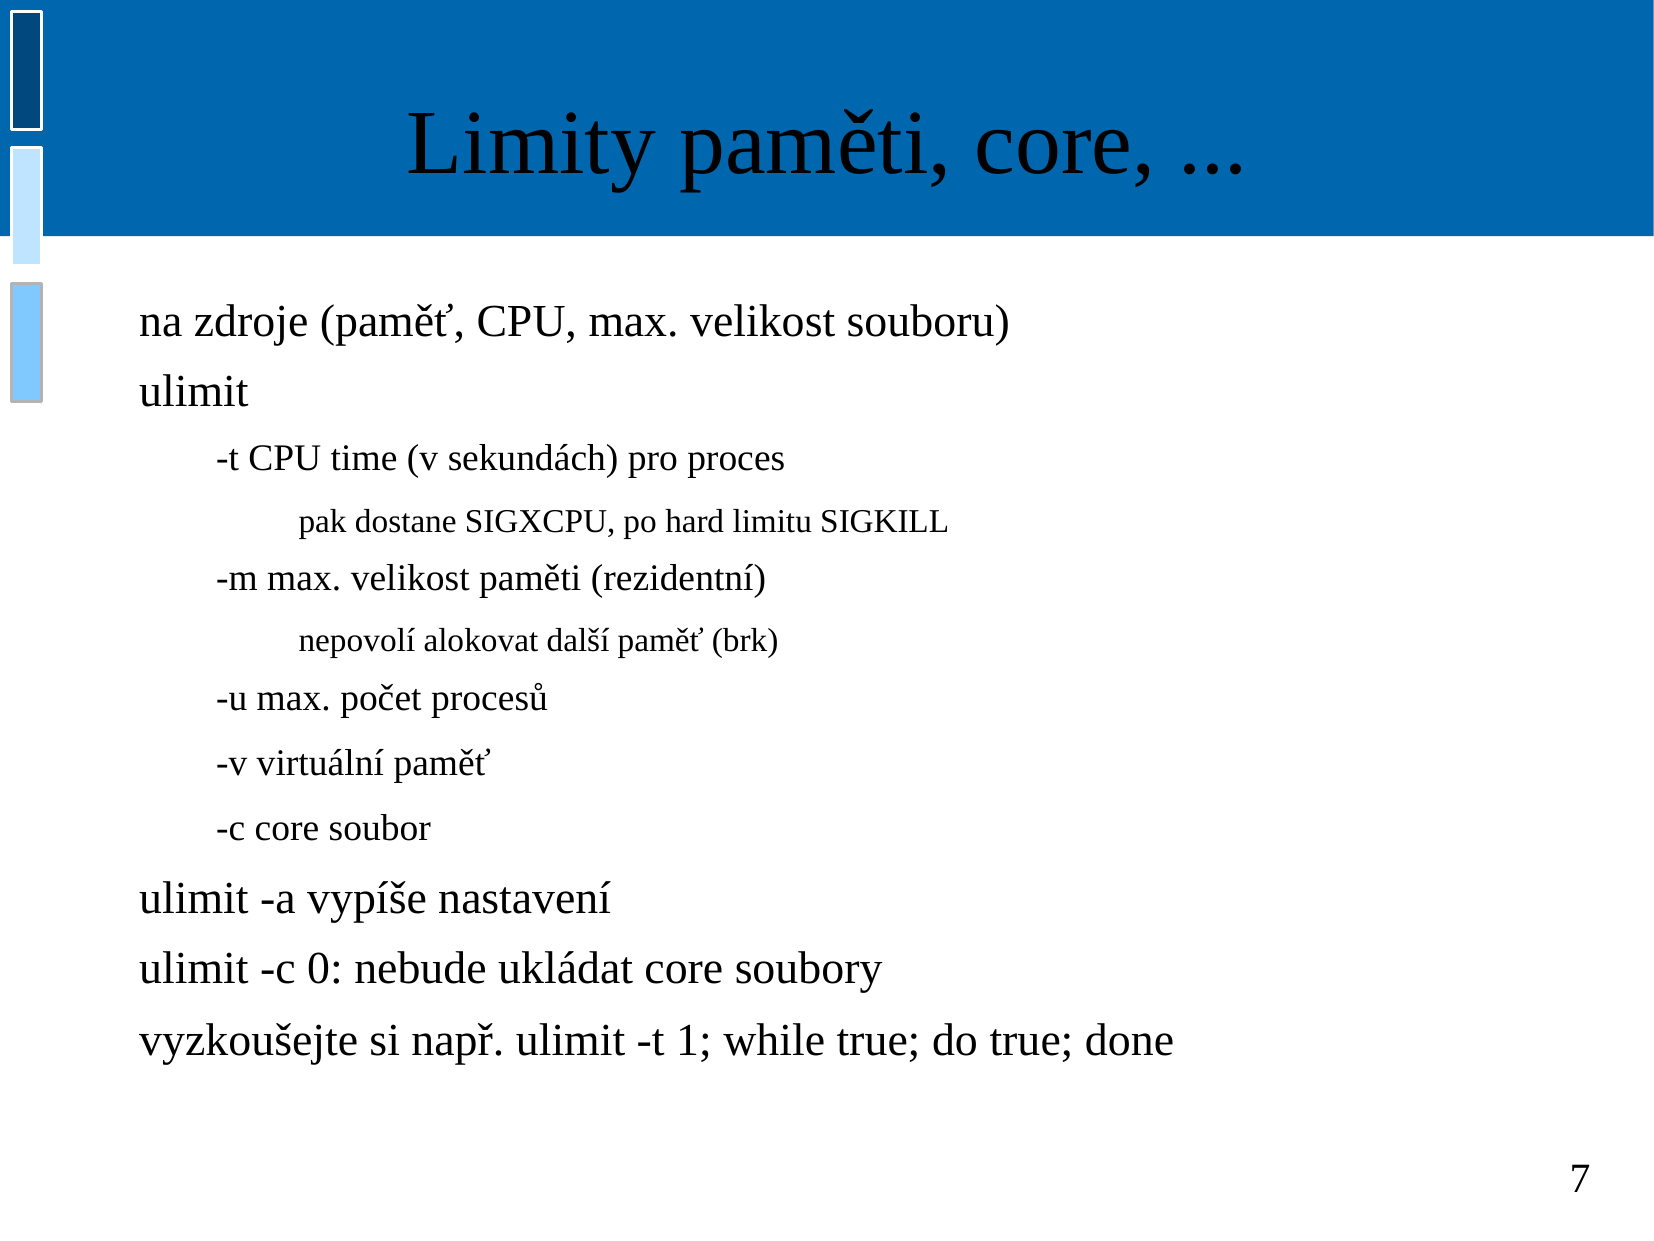

# Limity paměti, core, ...
na zdroje (paměť, CPU, max. velikost souboru)
ulimit
-t CPU time (v sekundách) pro proces
pak dostane SIGXCPU, po hard limitu SIGKILL
-m max. velikost paměti (rezidentní)
nepovolí alokovat další paměť (brk)
-u max. počet procesů
-v virtuální paměť
-c core soubor
ulimit -a vypíše nastavení
ulimit -c 0: nebude ukládat core soubory
vyzkoušejte si např. ulimit -t 1; while true; do true; done